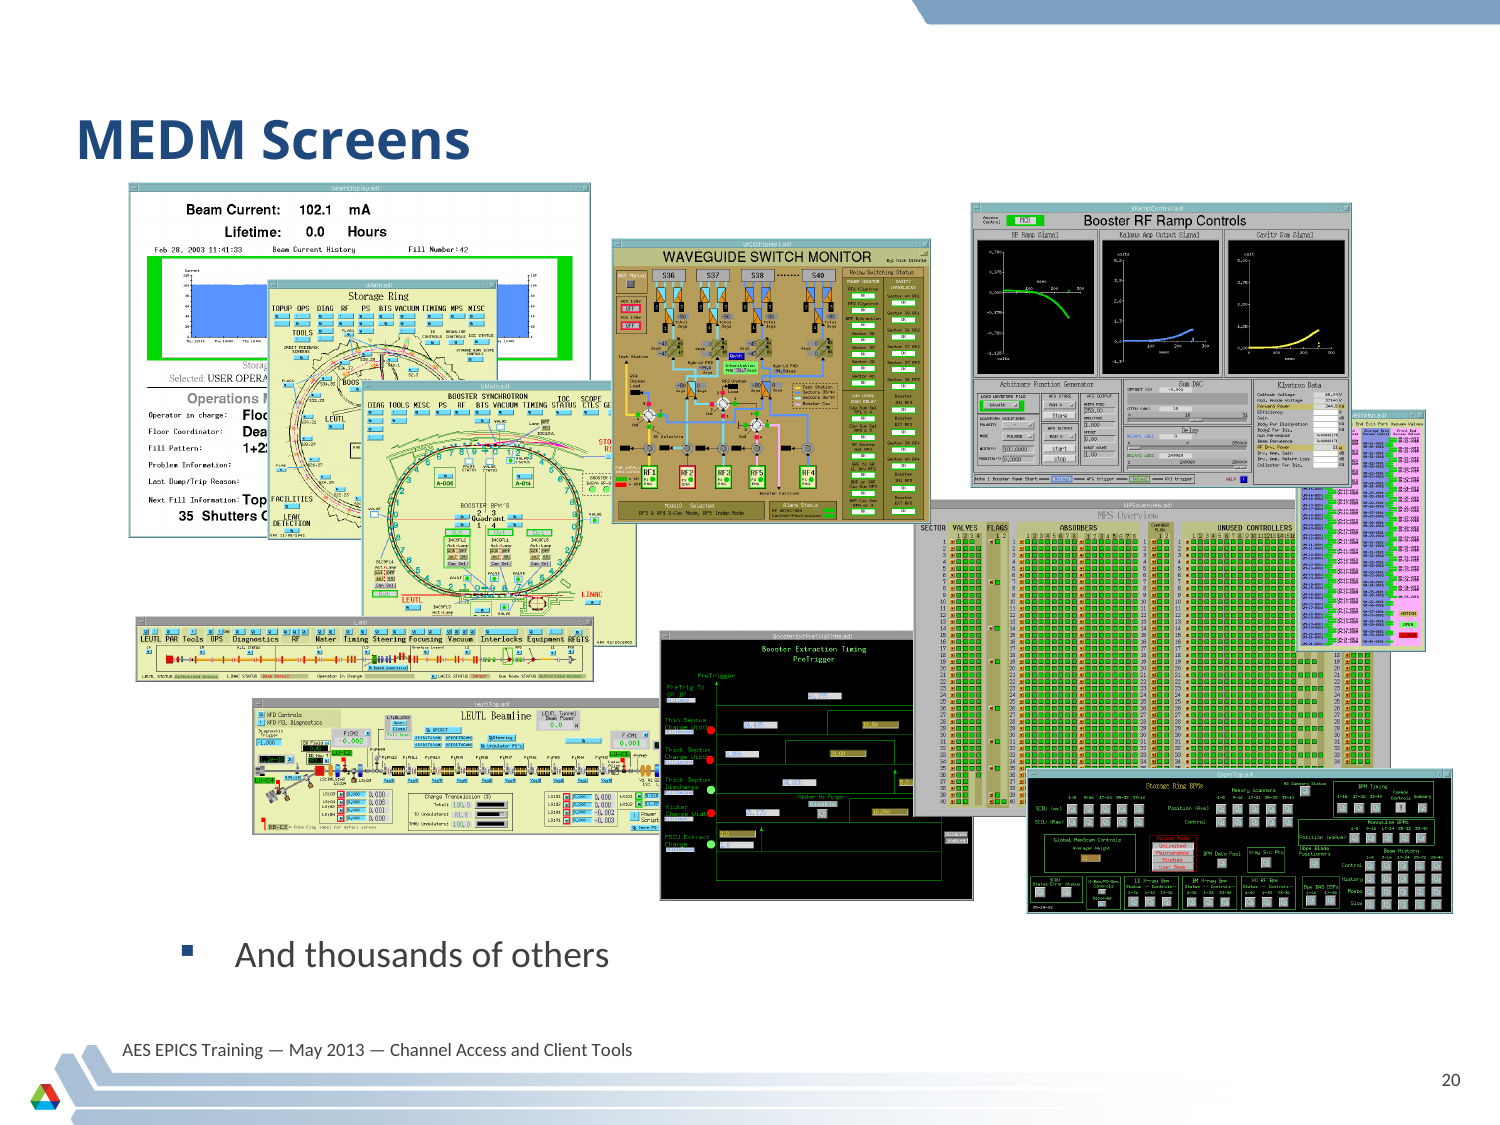

# MEDM Screens
And thousands of others
AES EPICS Training — May 2013 — Channel Access and Client Tools
20